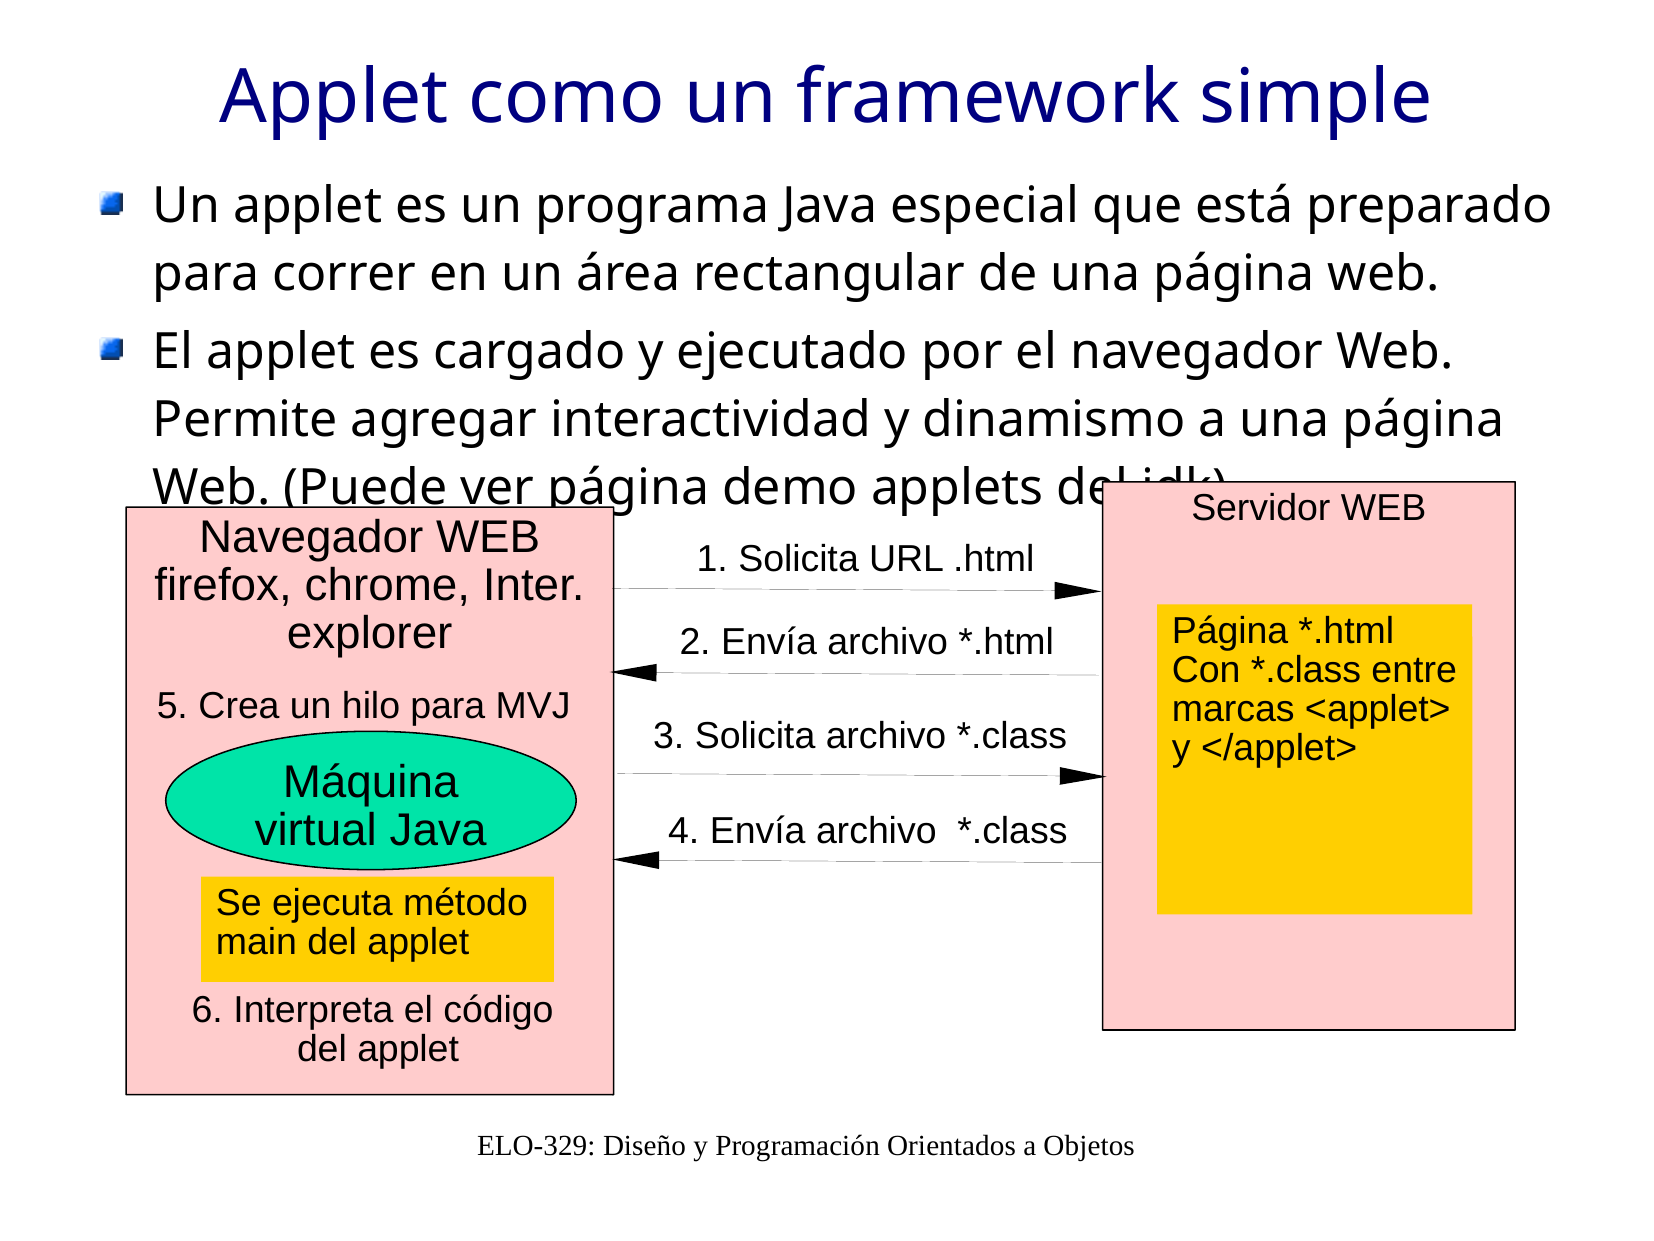

# Applet como un framework simple
Un applet es un programa Java especial que está preparado para correr en un área rectangular de una página web.
El applet es cargado y ejecutado por el navegador Web. Permite agregar interactividad y dinamismo a una página Web. (Puede ver página demo applets del jdk)‏
Servidor WEB
Página *.html
Con *.class entre marcas <applet> y </applet>
Navegador WEB
firefox, chrome, Inter. explorer
1. Solicita URL .html
2. Envía archivo *.html
5. Crea un hilo para MVJ
3. Solicita archivo *.class
Máquina virtual Java
4. Envía archivo *.class
Se ejecuta método main del applet
6. Interpreta el código
 del applet